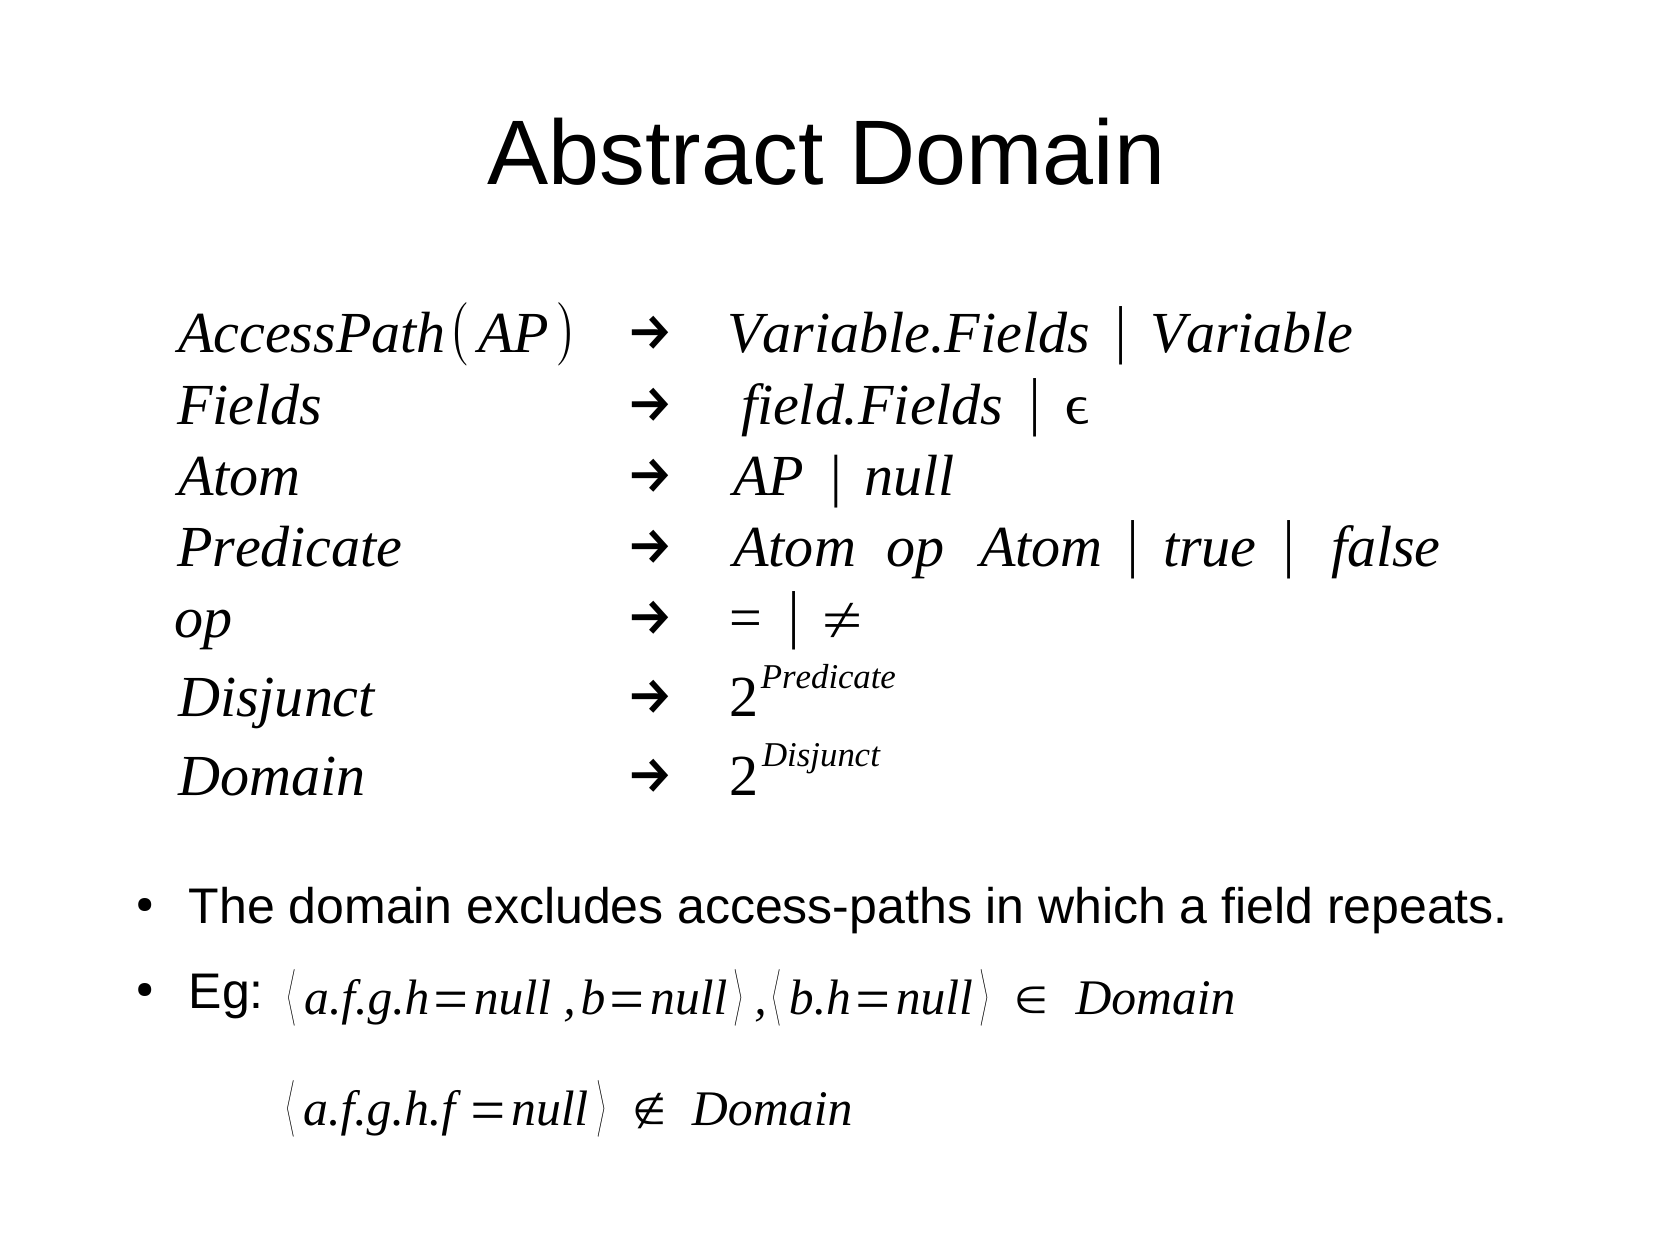

# Abstract Domain
The domain excludes access-paths in which a field repeats.
Eg: